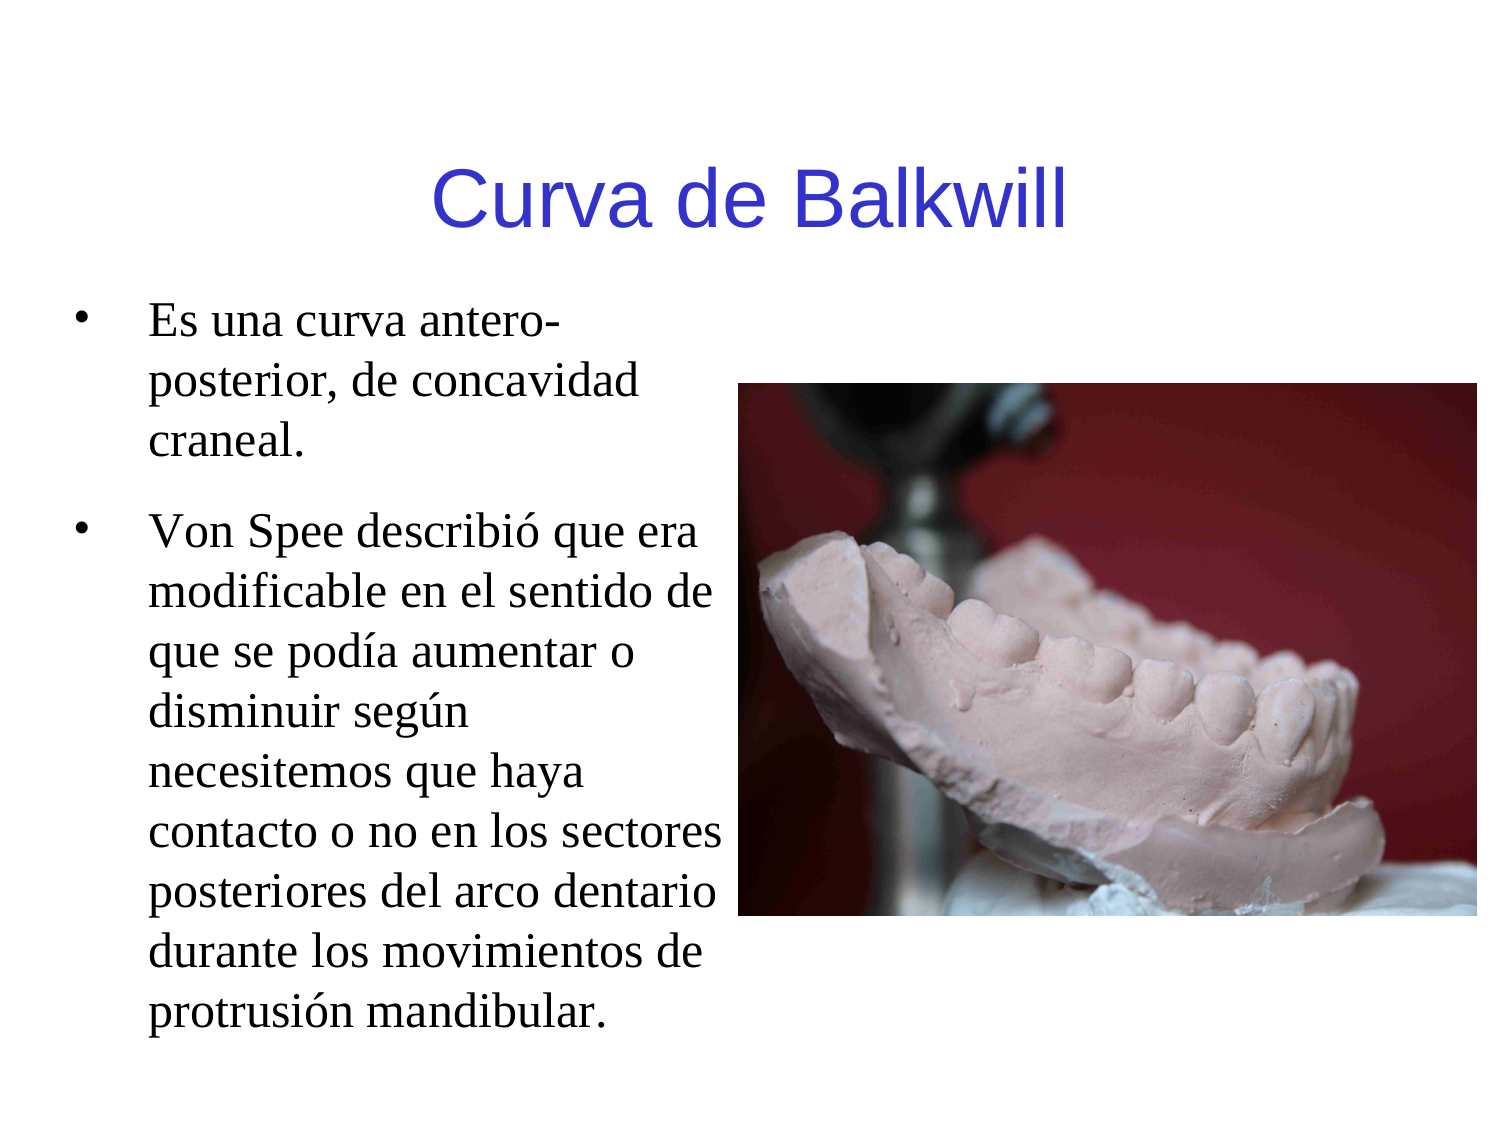

# Curva de Balkwill
Es una curva antero-posterior, de concavidad craneal.
Von Spee describió que era modificable en el sentido de que se podía aumentar o disminuir según necesitemos que haya contacto o no en los sectores posteriores del arco dentario durante los movimientos de protrusión mandibular.